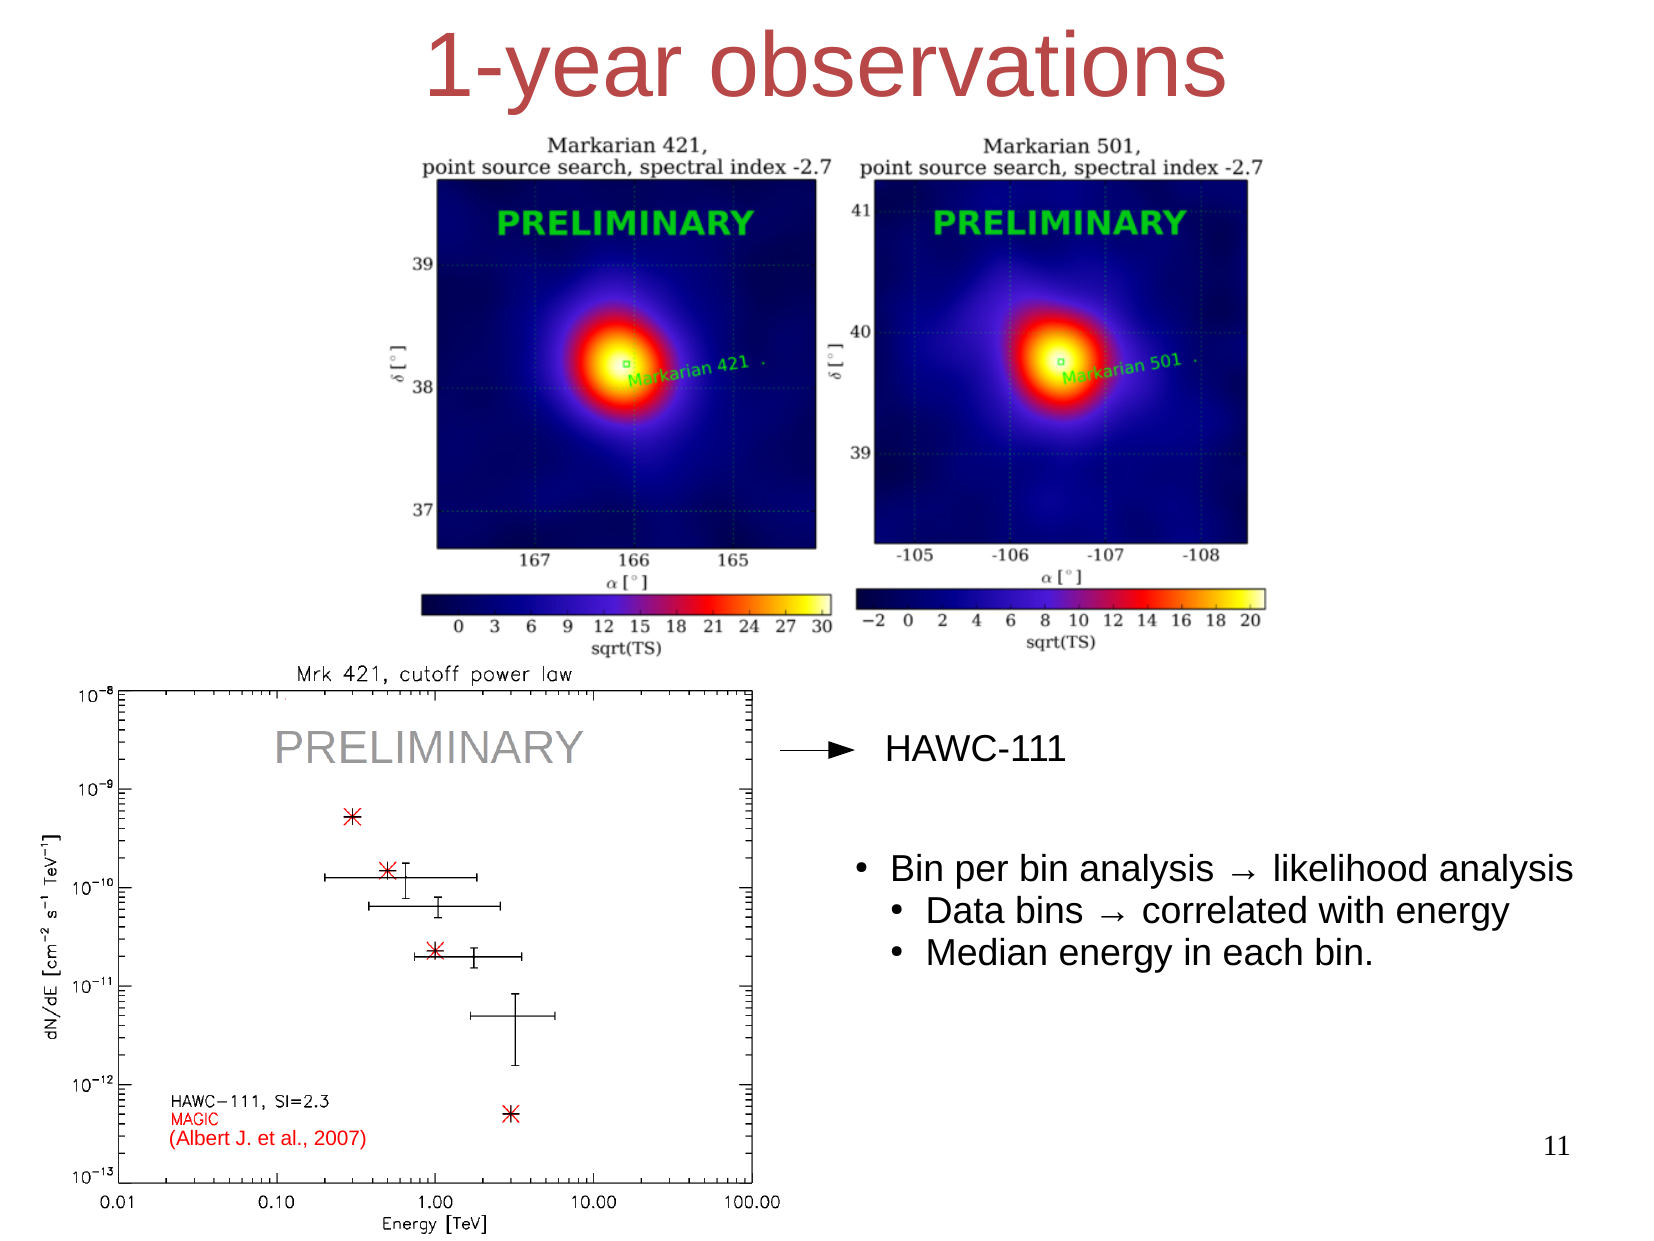

# 1-year observations
HAWC-111
Bin per bin analysis → likelihood analysis
Data bins → correlated with energy
Median energy in each bin.
(Albert J. et al., 2007)
11